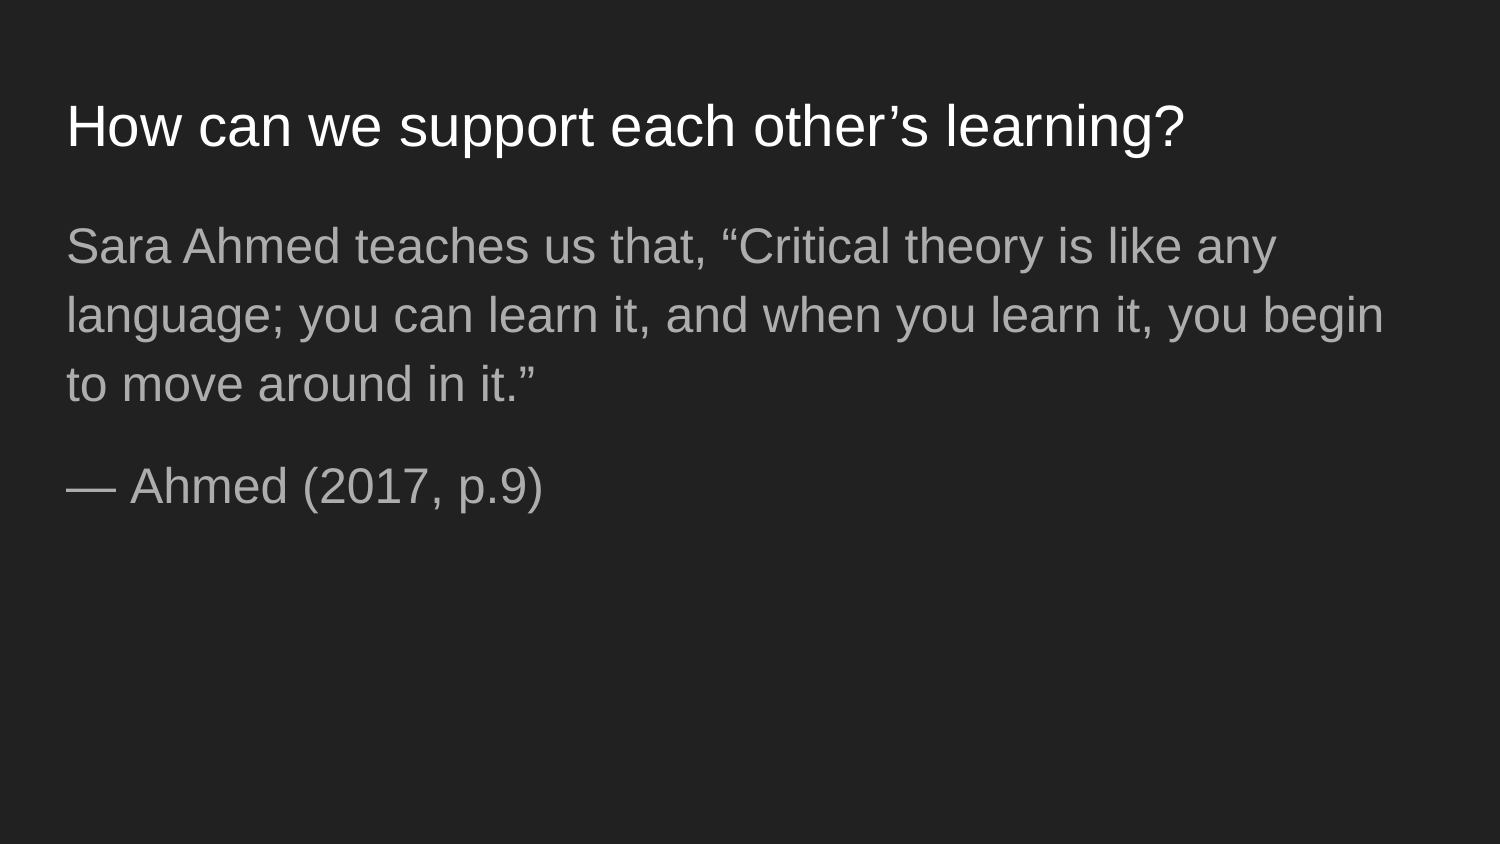

# How can we support each other’s learning?
Sara Ahmed teaches us that, “Critical theory is like any language; you can learn it, and when you learn it, you begin to move around in it.”
— Ahmed (2017, p.9)